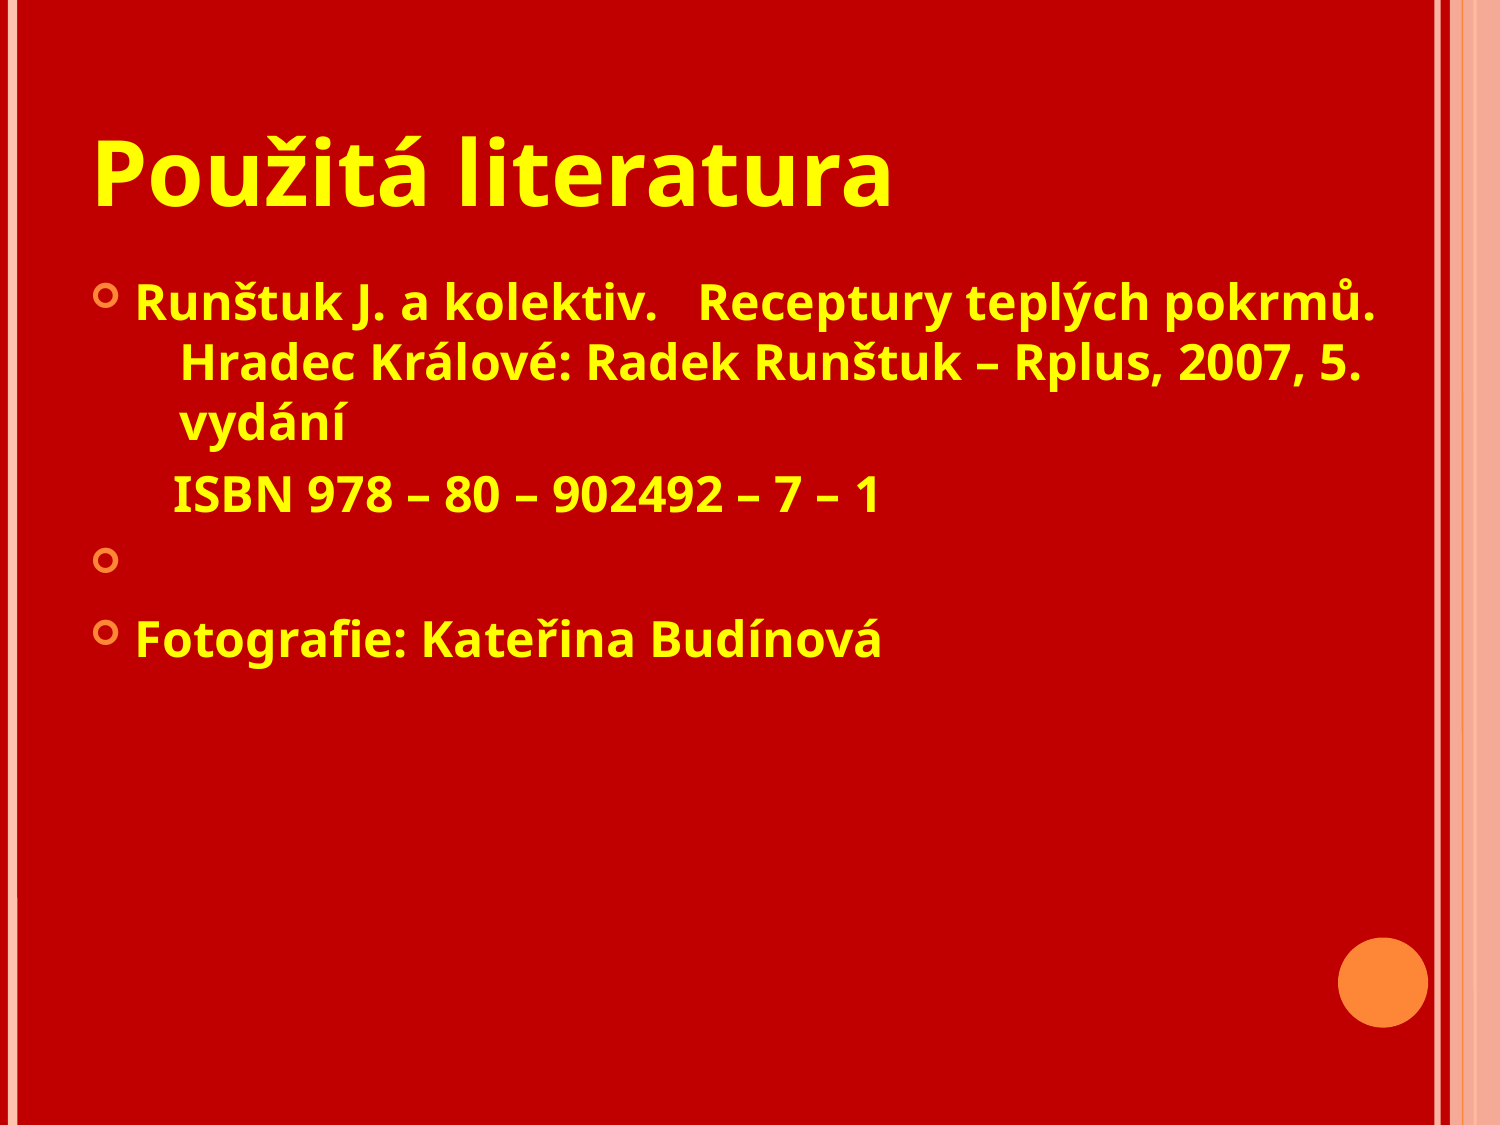

# Použitá literatura
Runštuk J. a kolektiv. Receptury teplých pokrmů. Hradec Králové: Radek Runštuk – Rplus, 2007, 5. vydání
 ISBN 978 – 80 – 902492 – 7 – 1
Fotografie: Kateřina Budínová